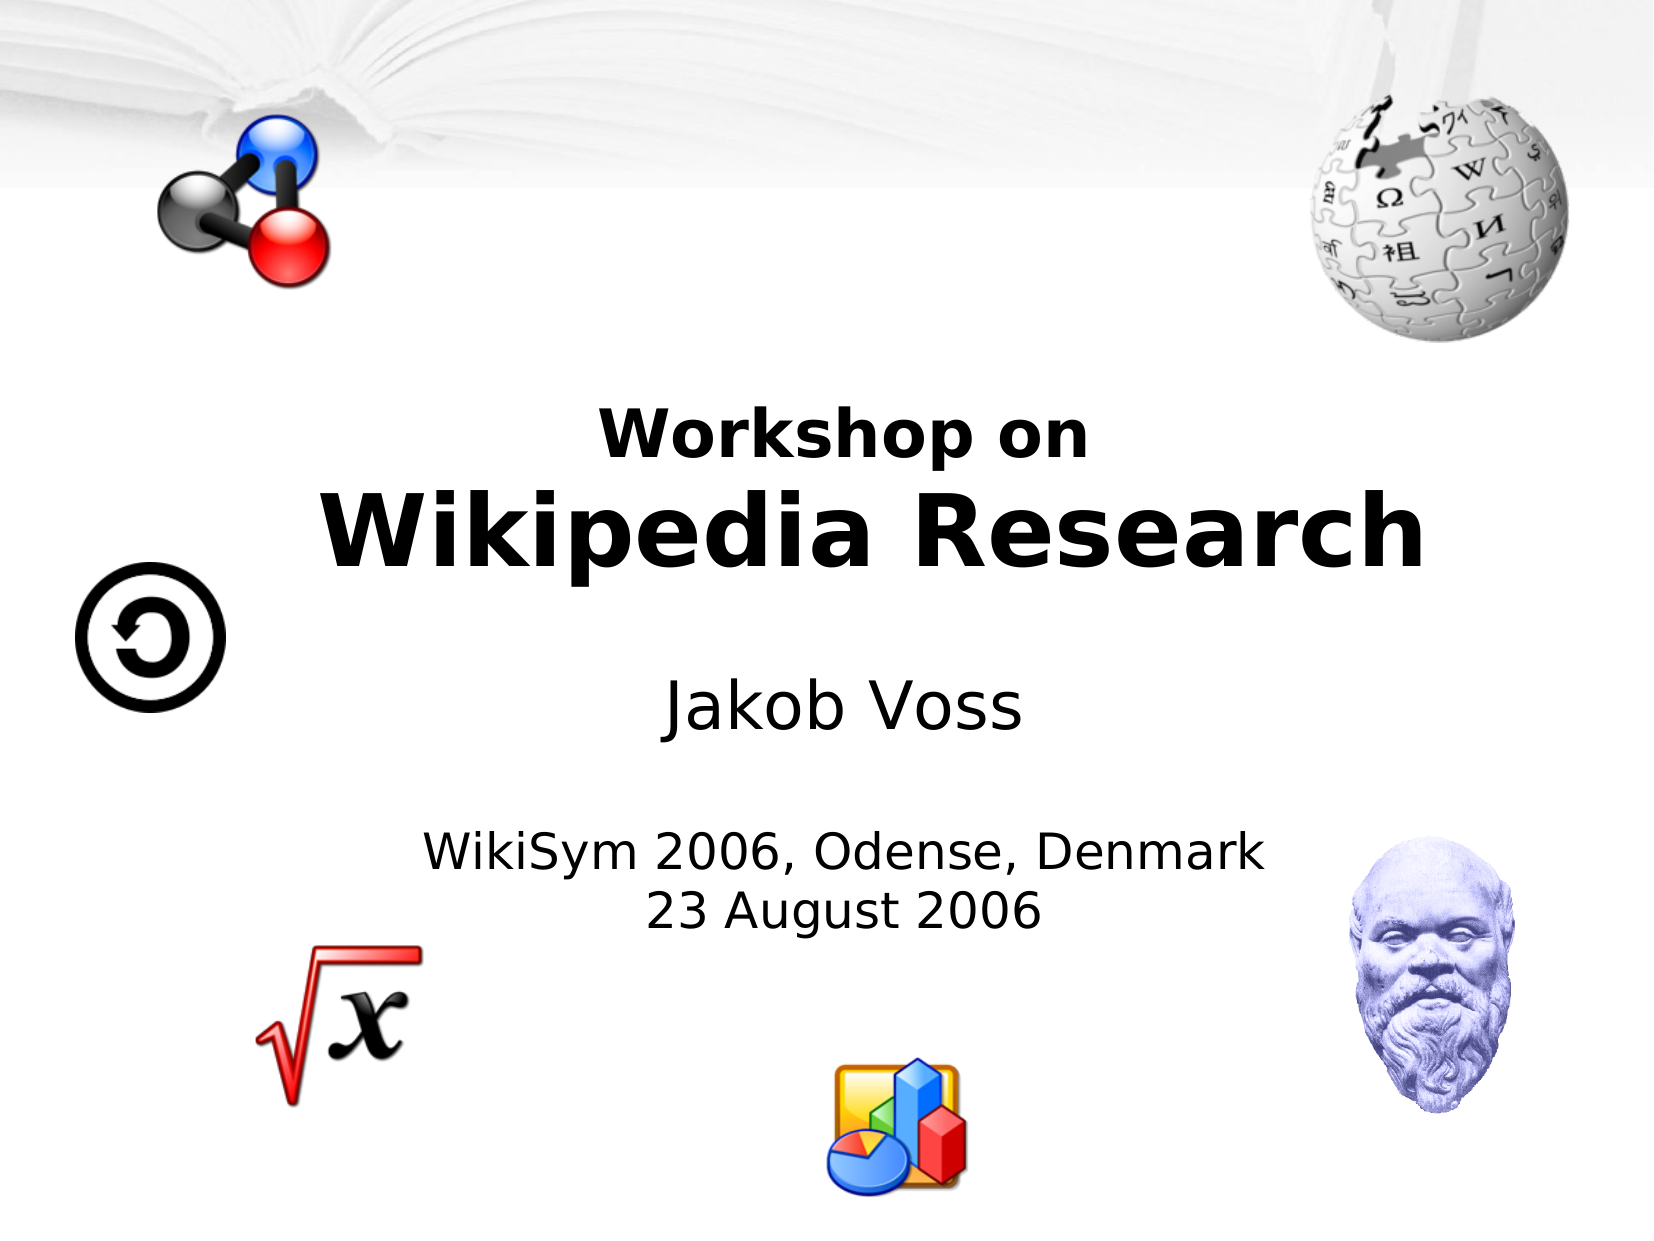

# Workshop on Wikipedia Research
Jakob Voss
WikiSym 2006, Odense, Denmark
23 August 2006